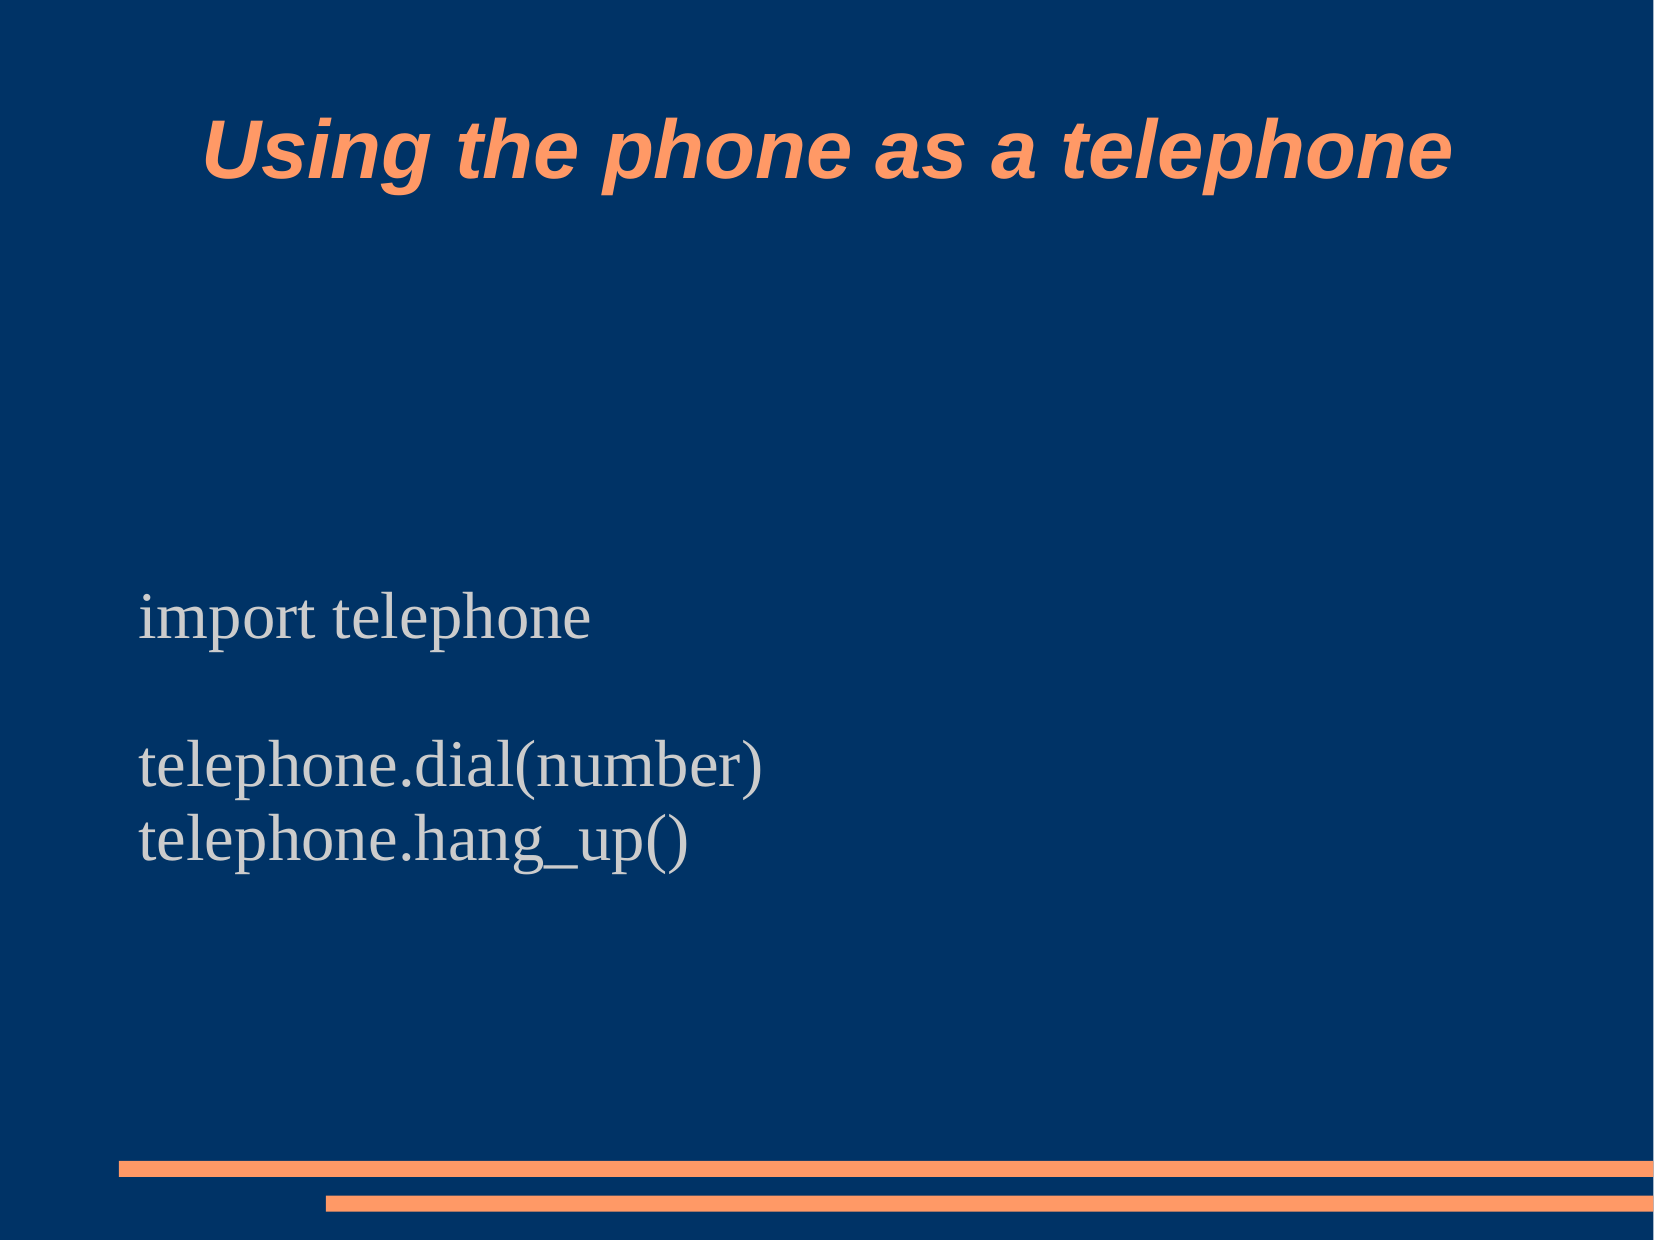

# Using the phone as a telephone
 import telephone
 telephone.dial(number)
 telephone.hang_up()